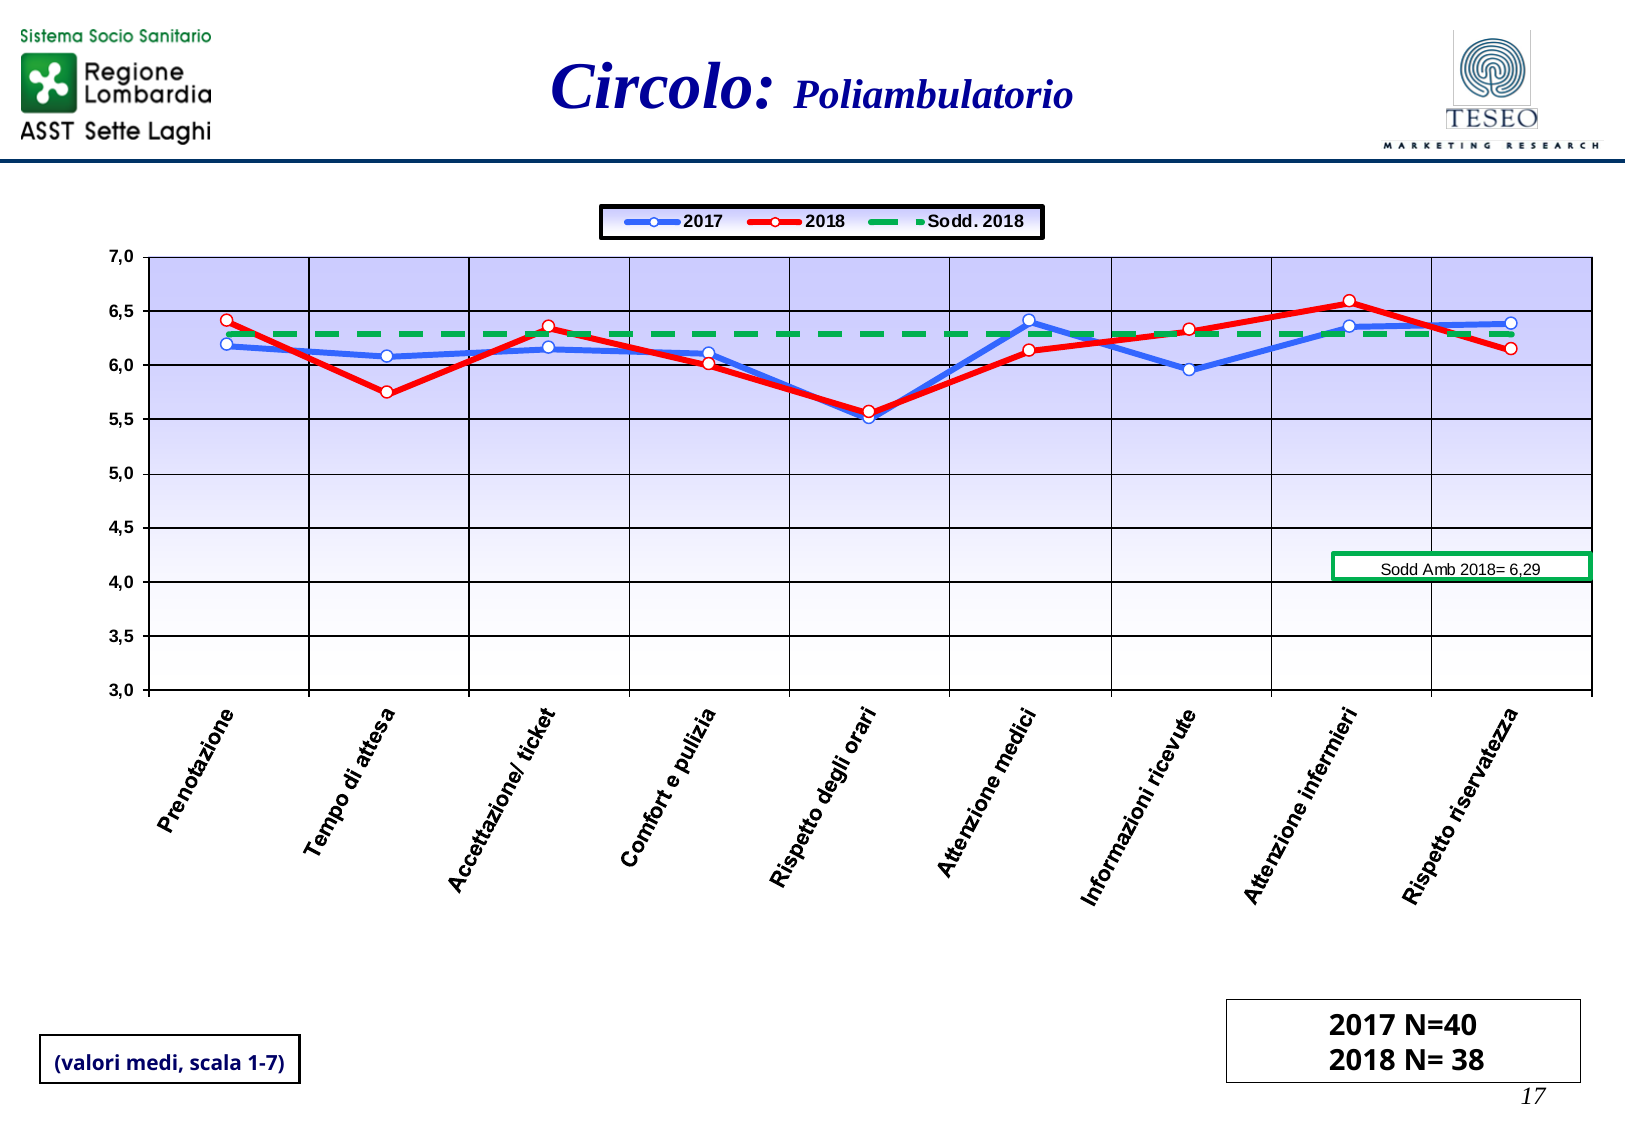

Circolo: Poliambulatorio
2017 N=40
 2018 N= 38
(valori medi, scala 1-7)